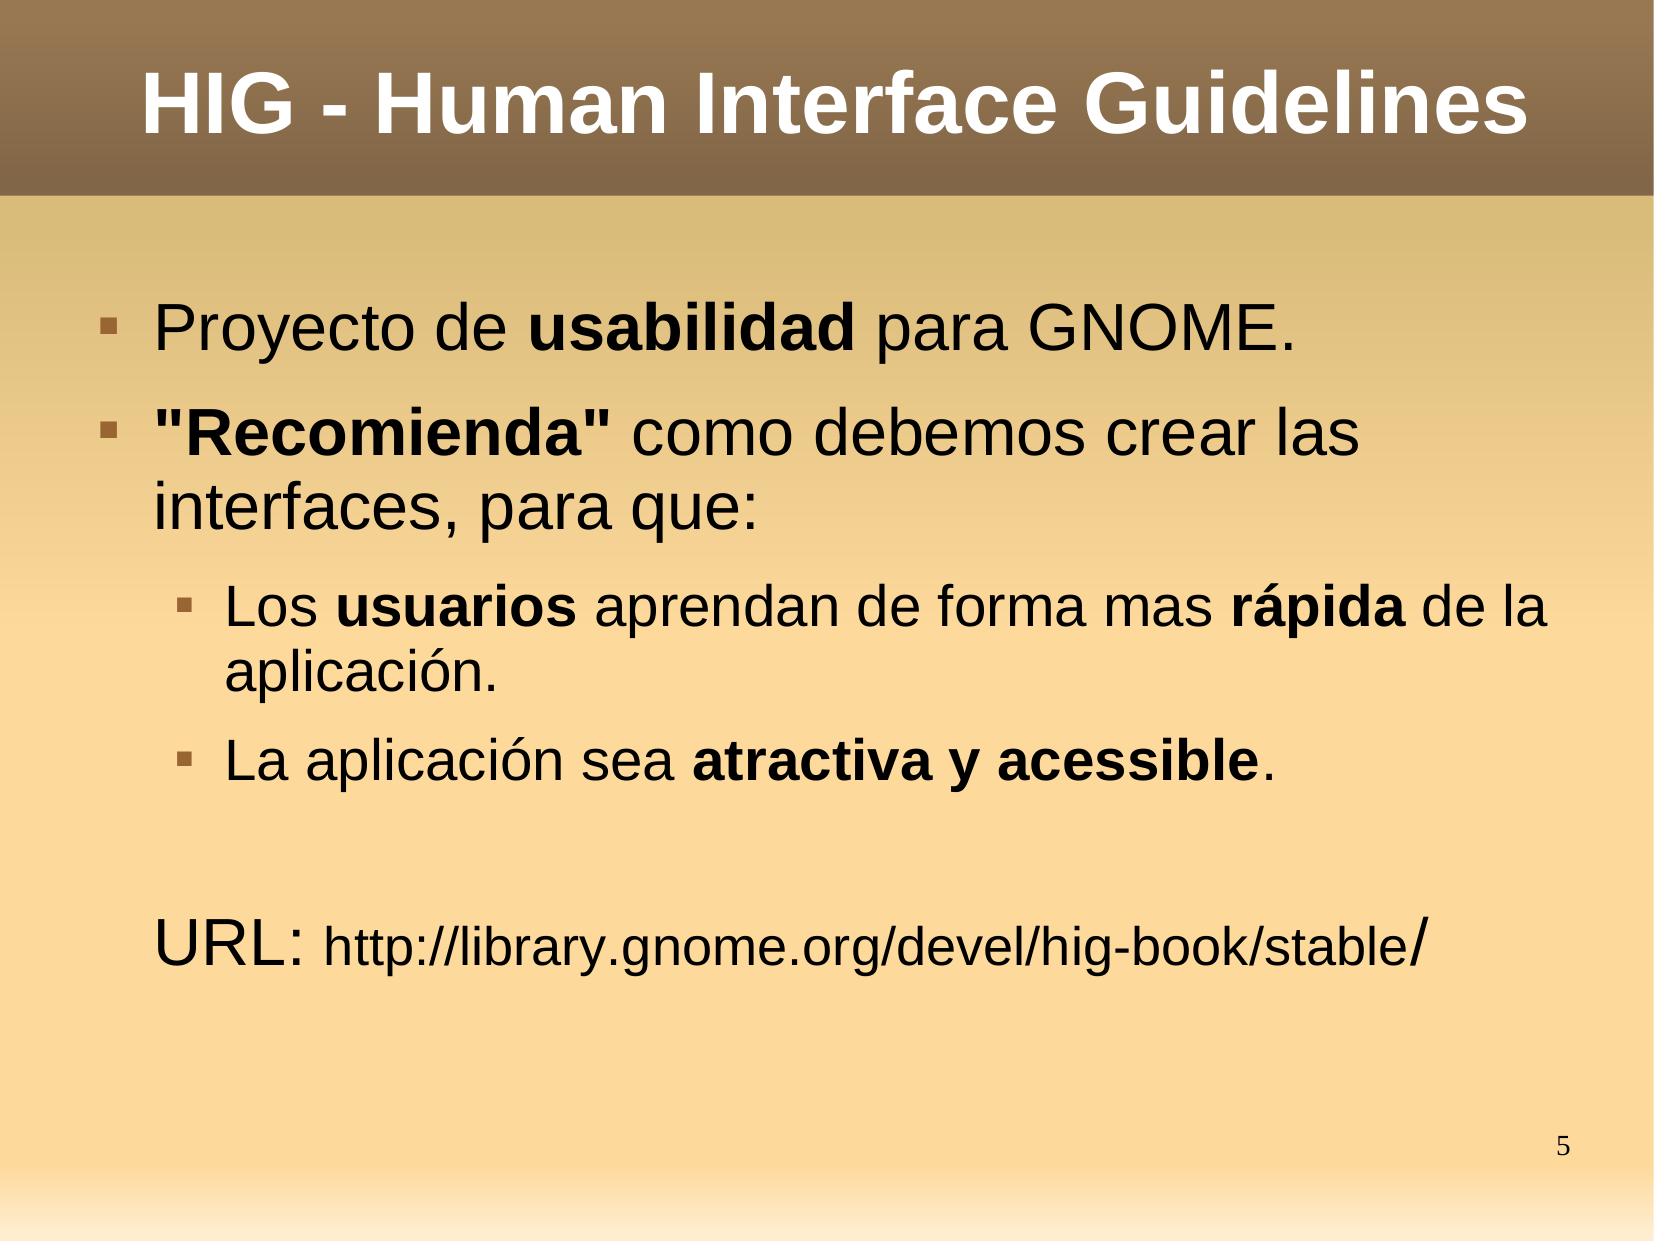

# HIG - Human Interface Guidelines
Proyecto de usabilidad para GNOME.
"Recomienda" como debemos crear las interfaces, para que:
Los usuarios aprendan de forma mas rápida de la aplicación.
La aplicación sea atractiva y acessible.
URL: http://library.gnome.org/devel/hig-book/stable/
5